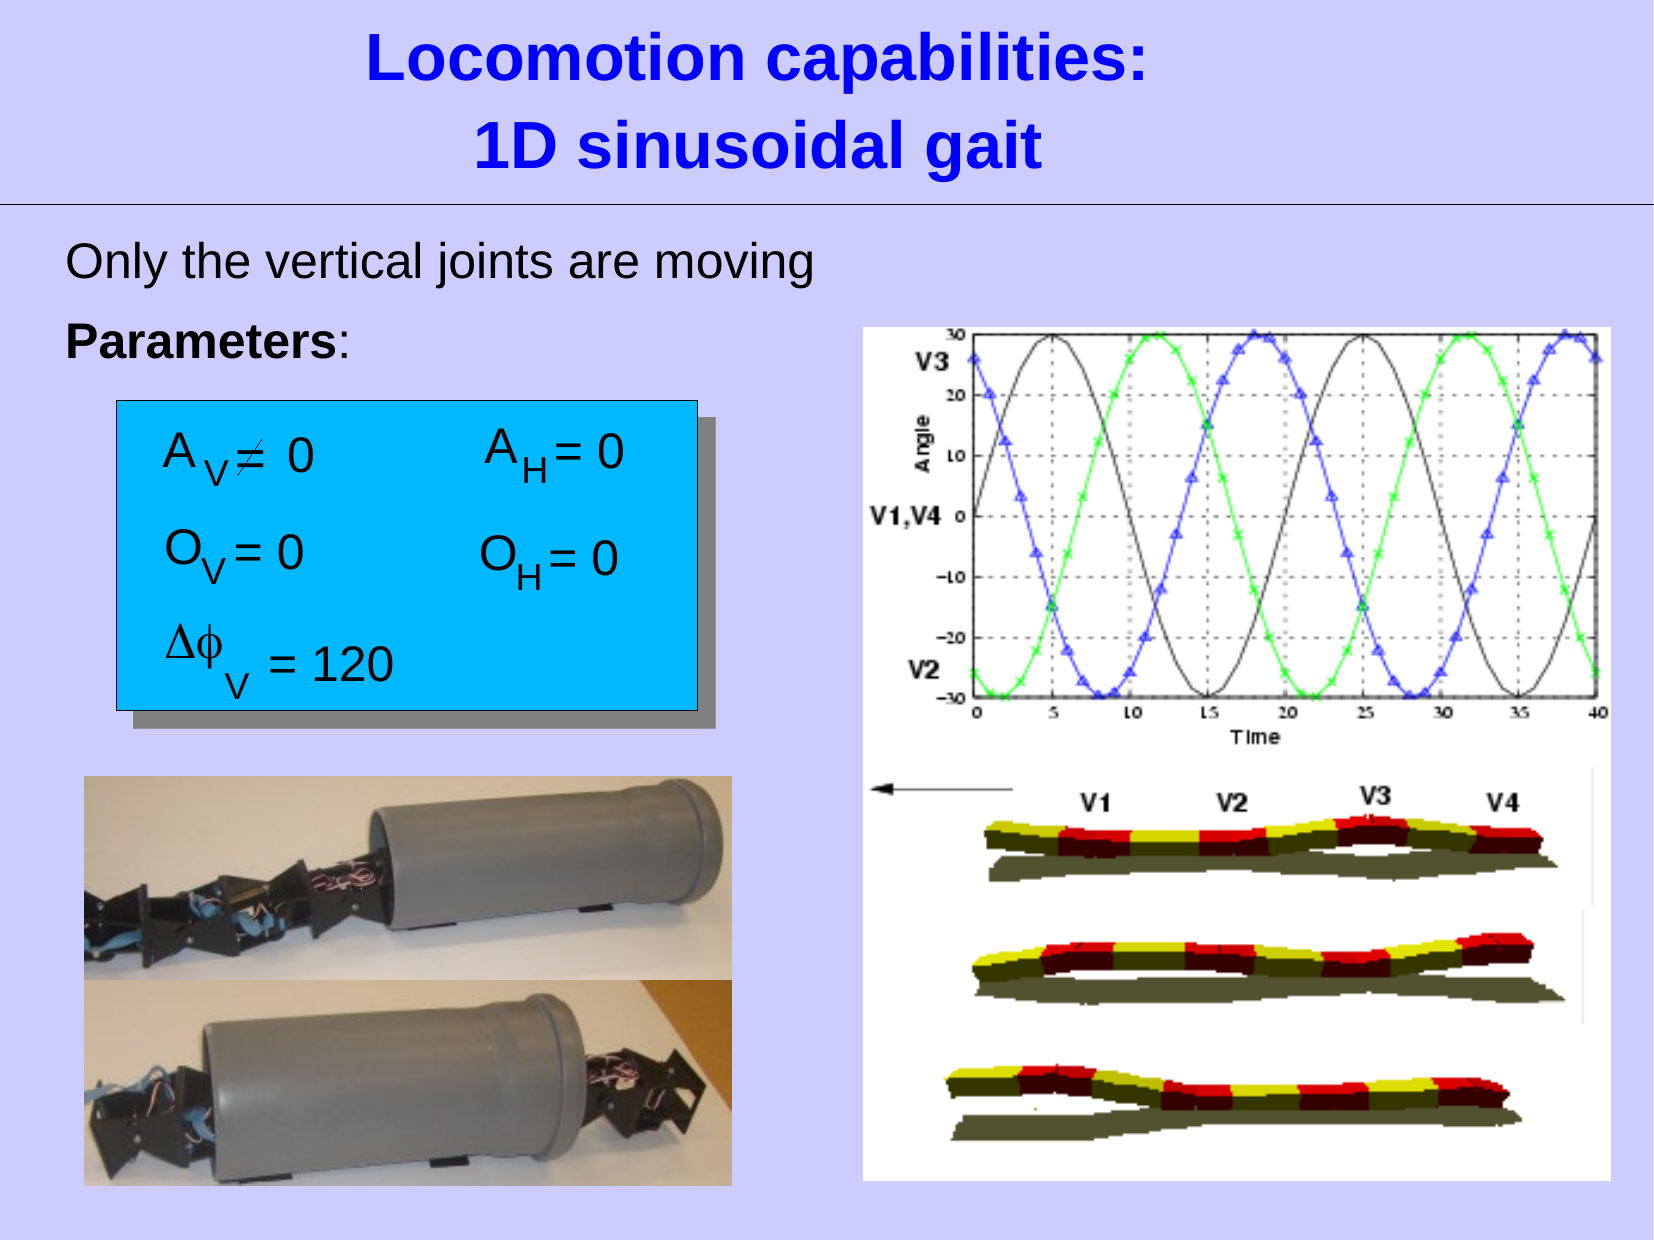

# Locomotion capabilities: 1D sinusoidal gait
 Only the vertical joints are moving
 Parameters:
A
H
= 0
A
V
0
=
O
V
= 0
O
H
= 0
Df
V
= 120